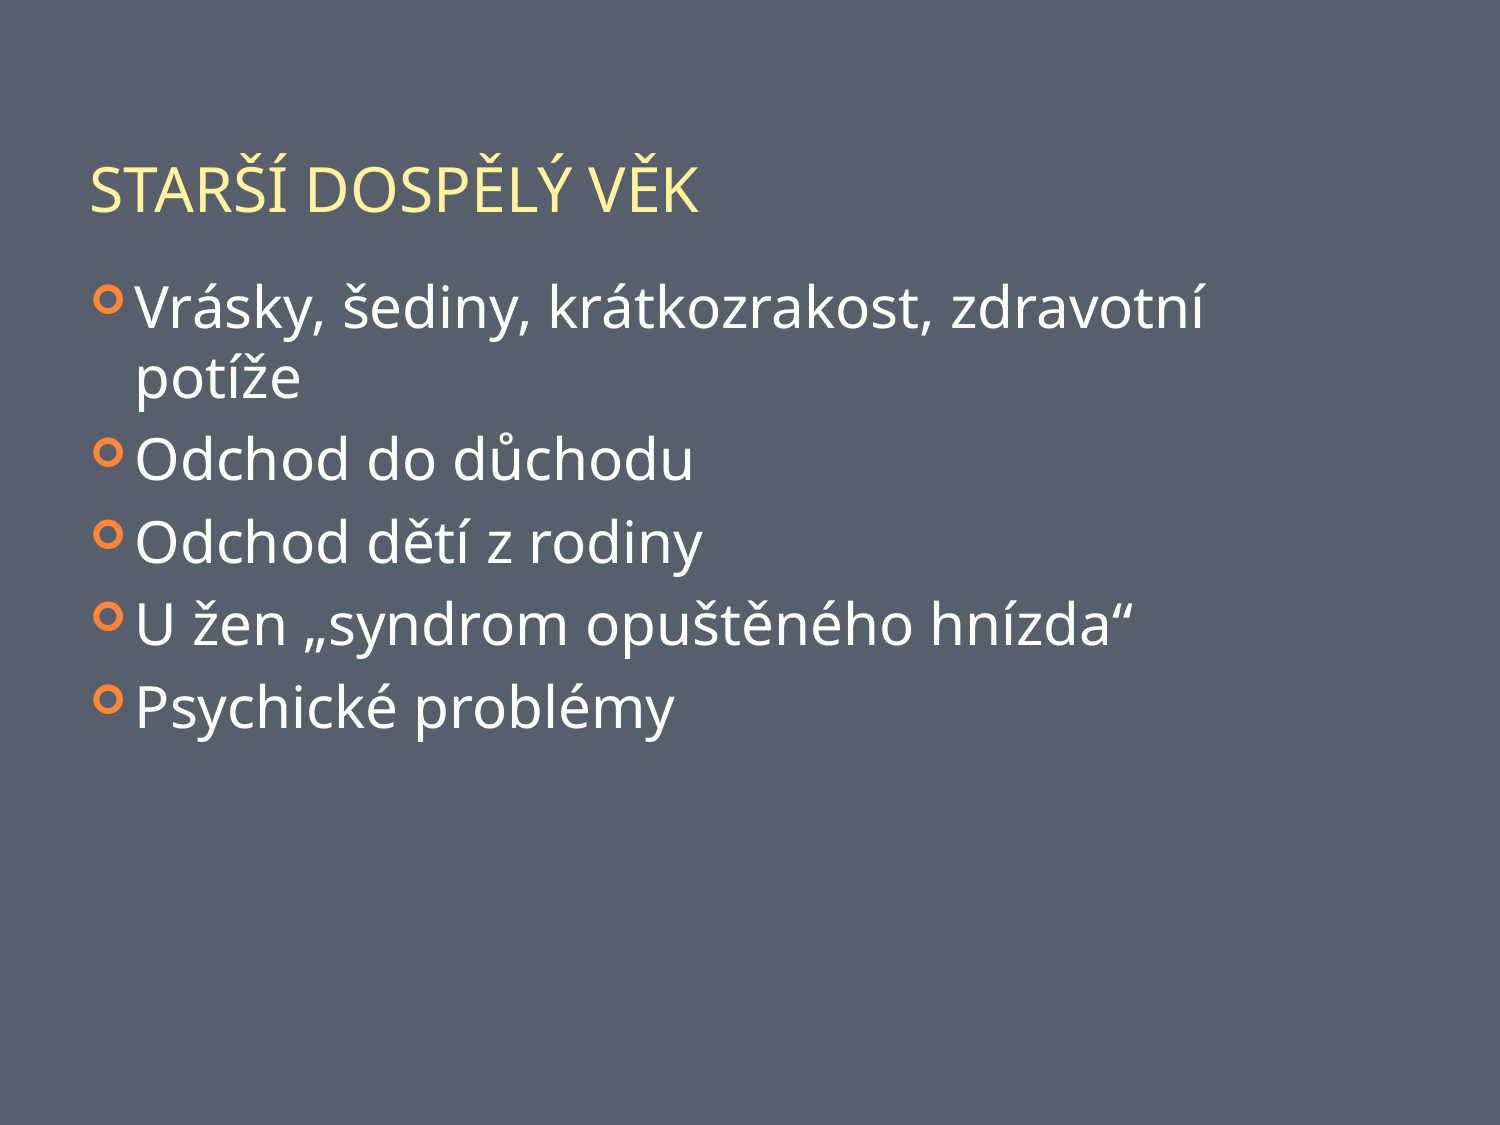

# STARŠÍ DOSPĚLÝ VĚK
Vrásky, šediny, krátkozrakost, zdravotní potíže
Odchod do důchodu
Odchod dětí z rodiny
U žen „syndrom opuštěného hnízda“
Psychické problémy